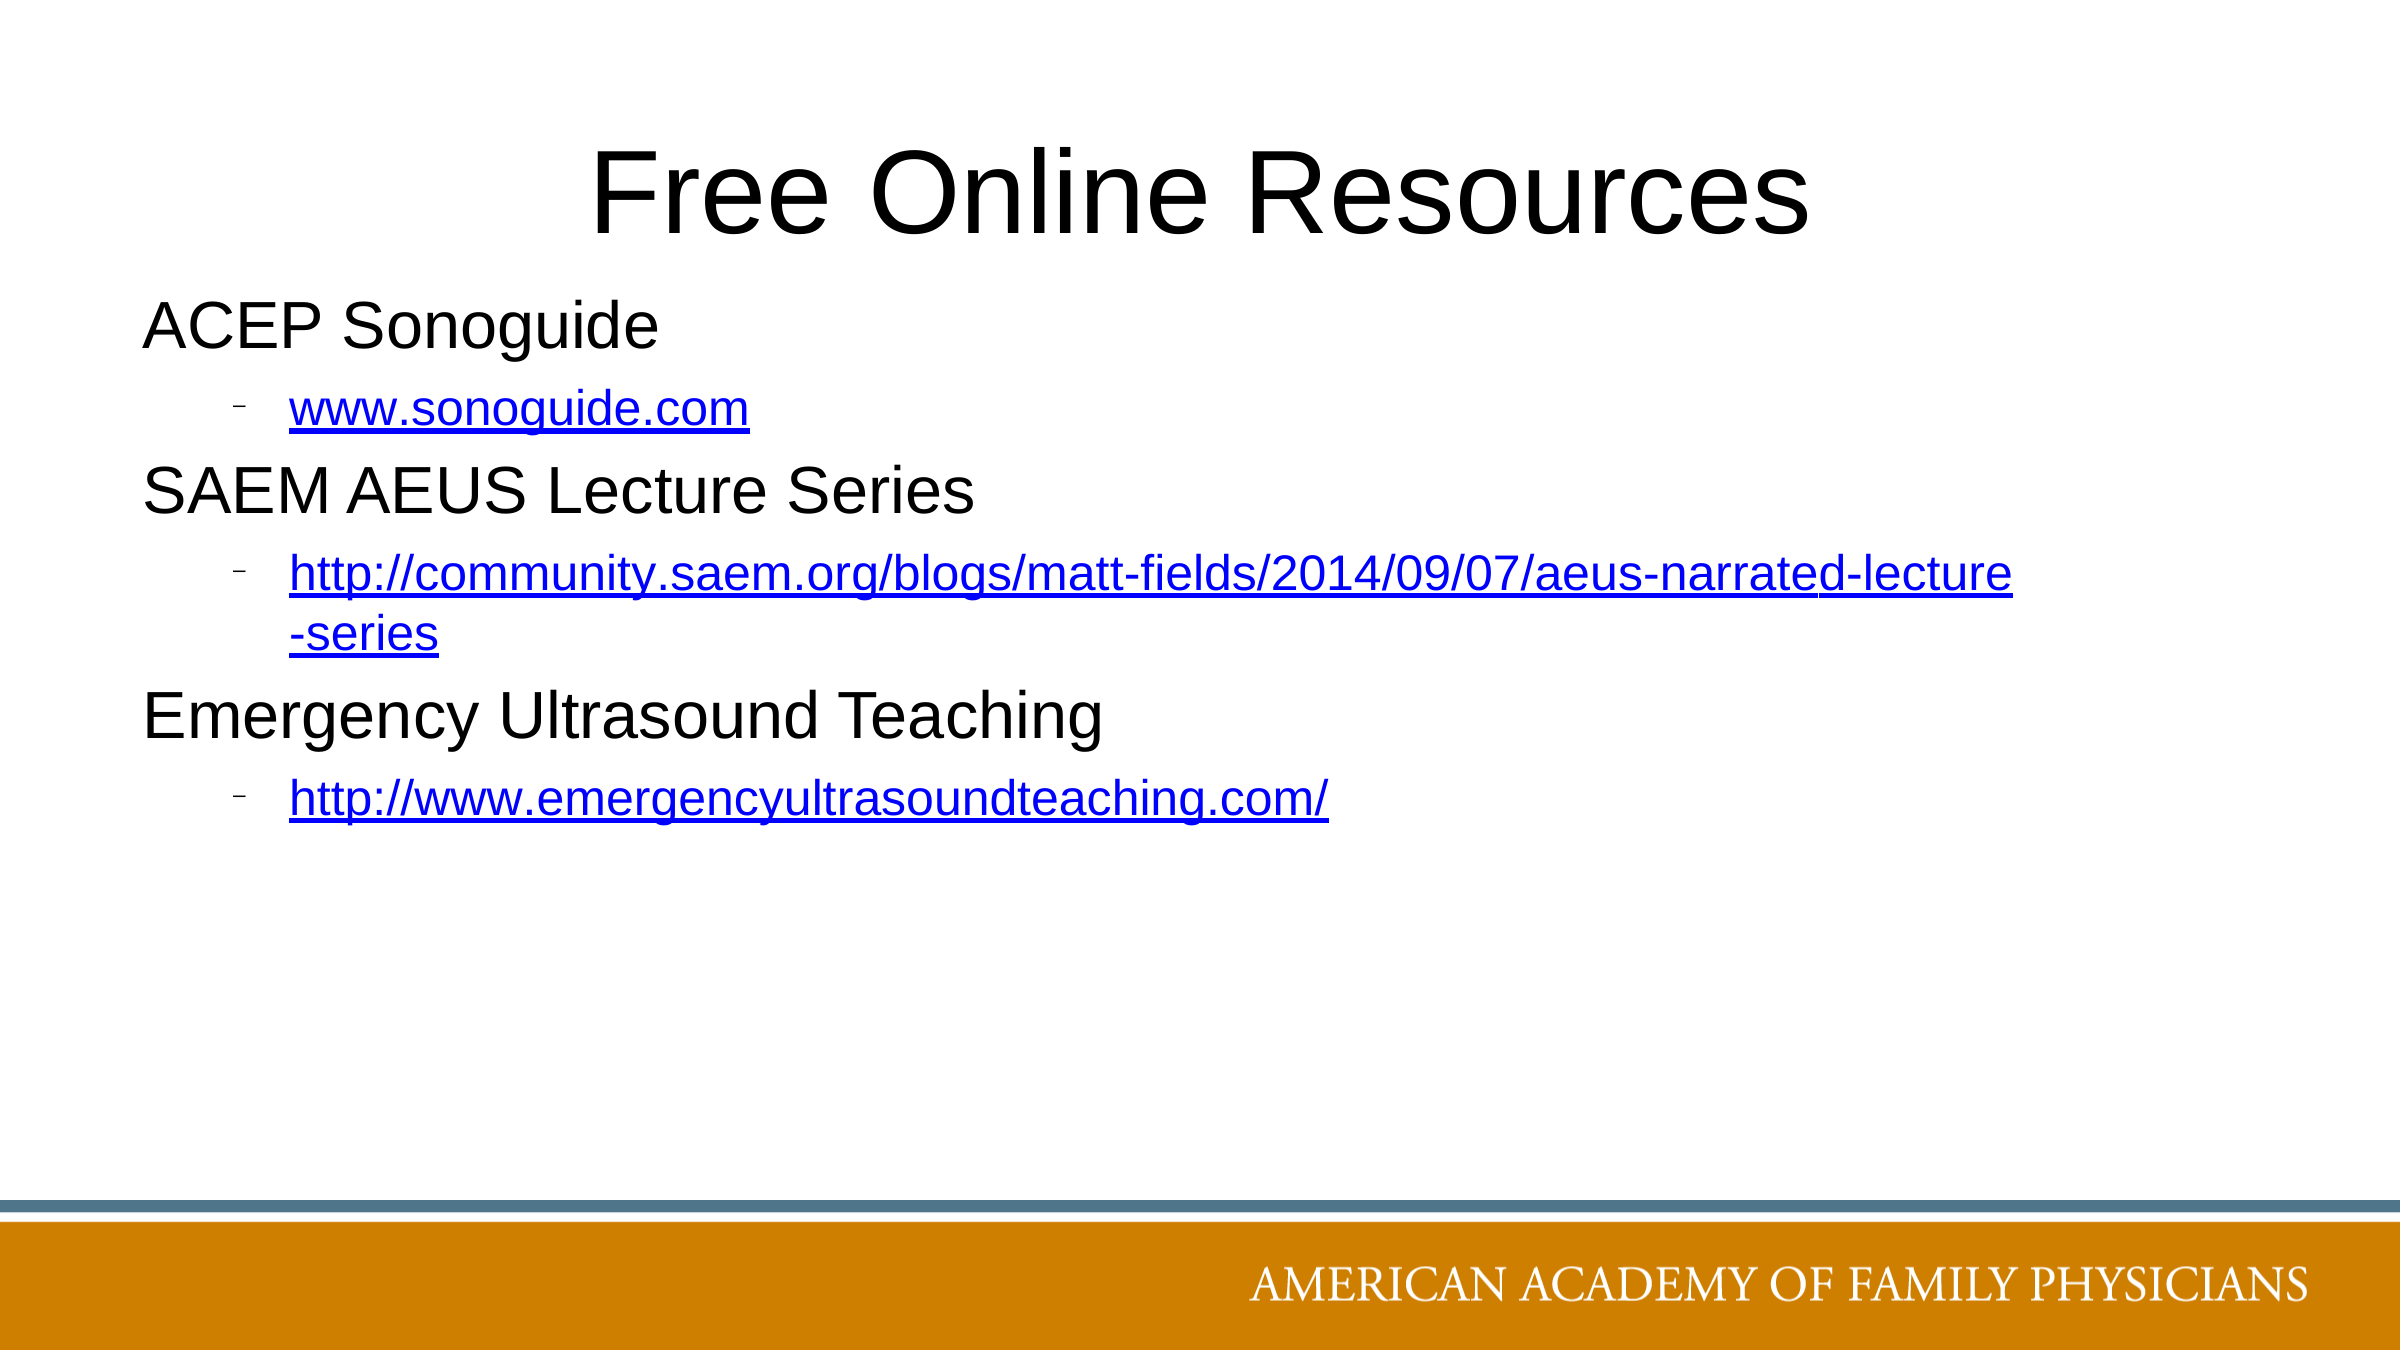

Free	Online Resources
ACEP Sonoguide
www.sonoguide.com
SAEM AEUS Lecture Series
http://community.saem.org/blogs/matt-fields/2014/09/07/aeus-narrated-lecture-series
Emergency Ultrasound Teaching
http://www.emergencyultrasoundteaching.com/